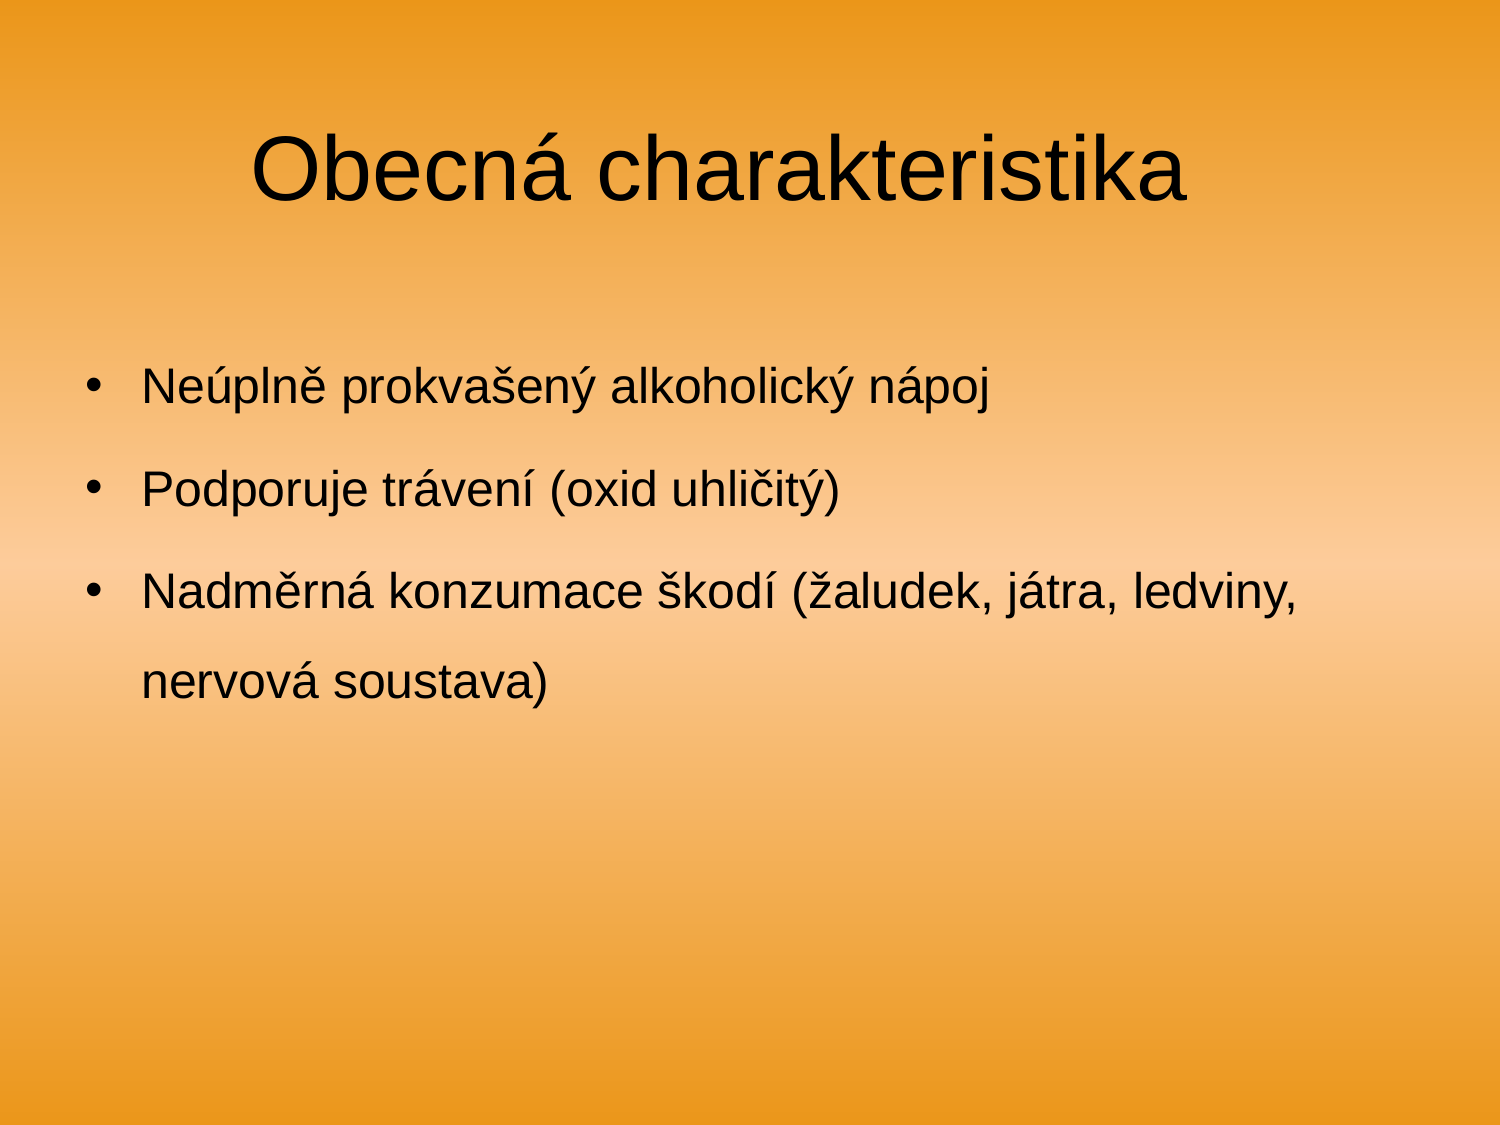

# Obecná charakteristika
Neúplně prokvašený alkoholický nápoj
Podporuje trávení (oxid uhličitý)
Nadměrná konzumace škodí (žaludek, játra, ledviny, nervová soustava)